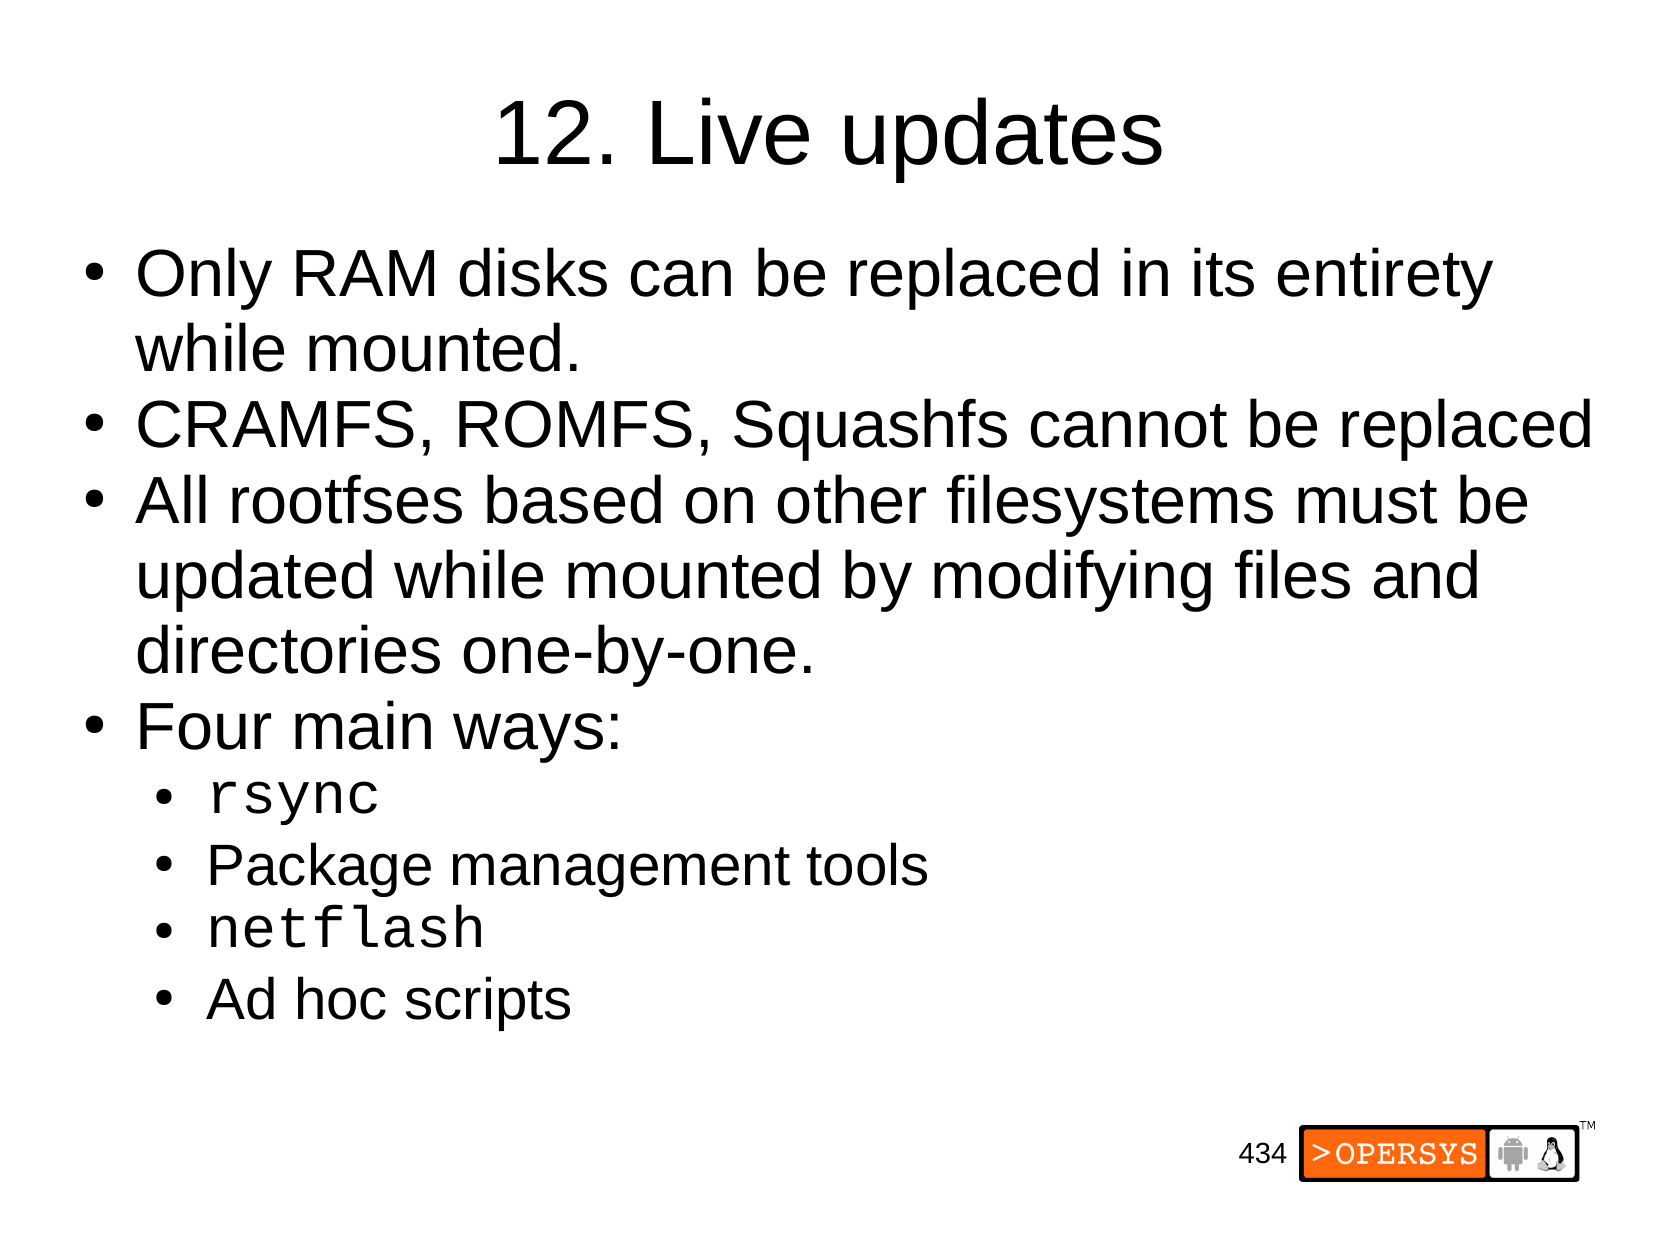

# 12. Live updates
Only RAM disks can be replaced in its entirety while mounted.
CRAMFS, ROMFS, Squashfs cannot be replaced
All rootfses based on other filesystems must be updated while mounted by modifying files and directories one-by-one.
Four main ways:
rsync
Package management tools
netflash
Ad hoc scripts